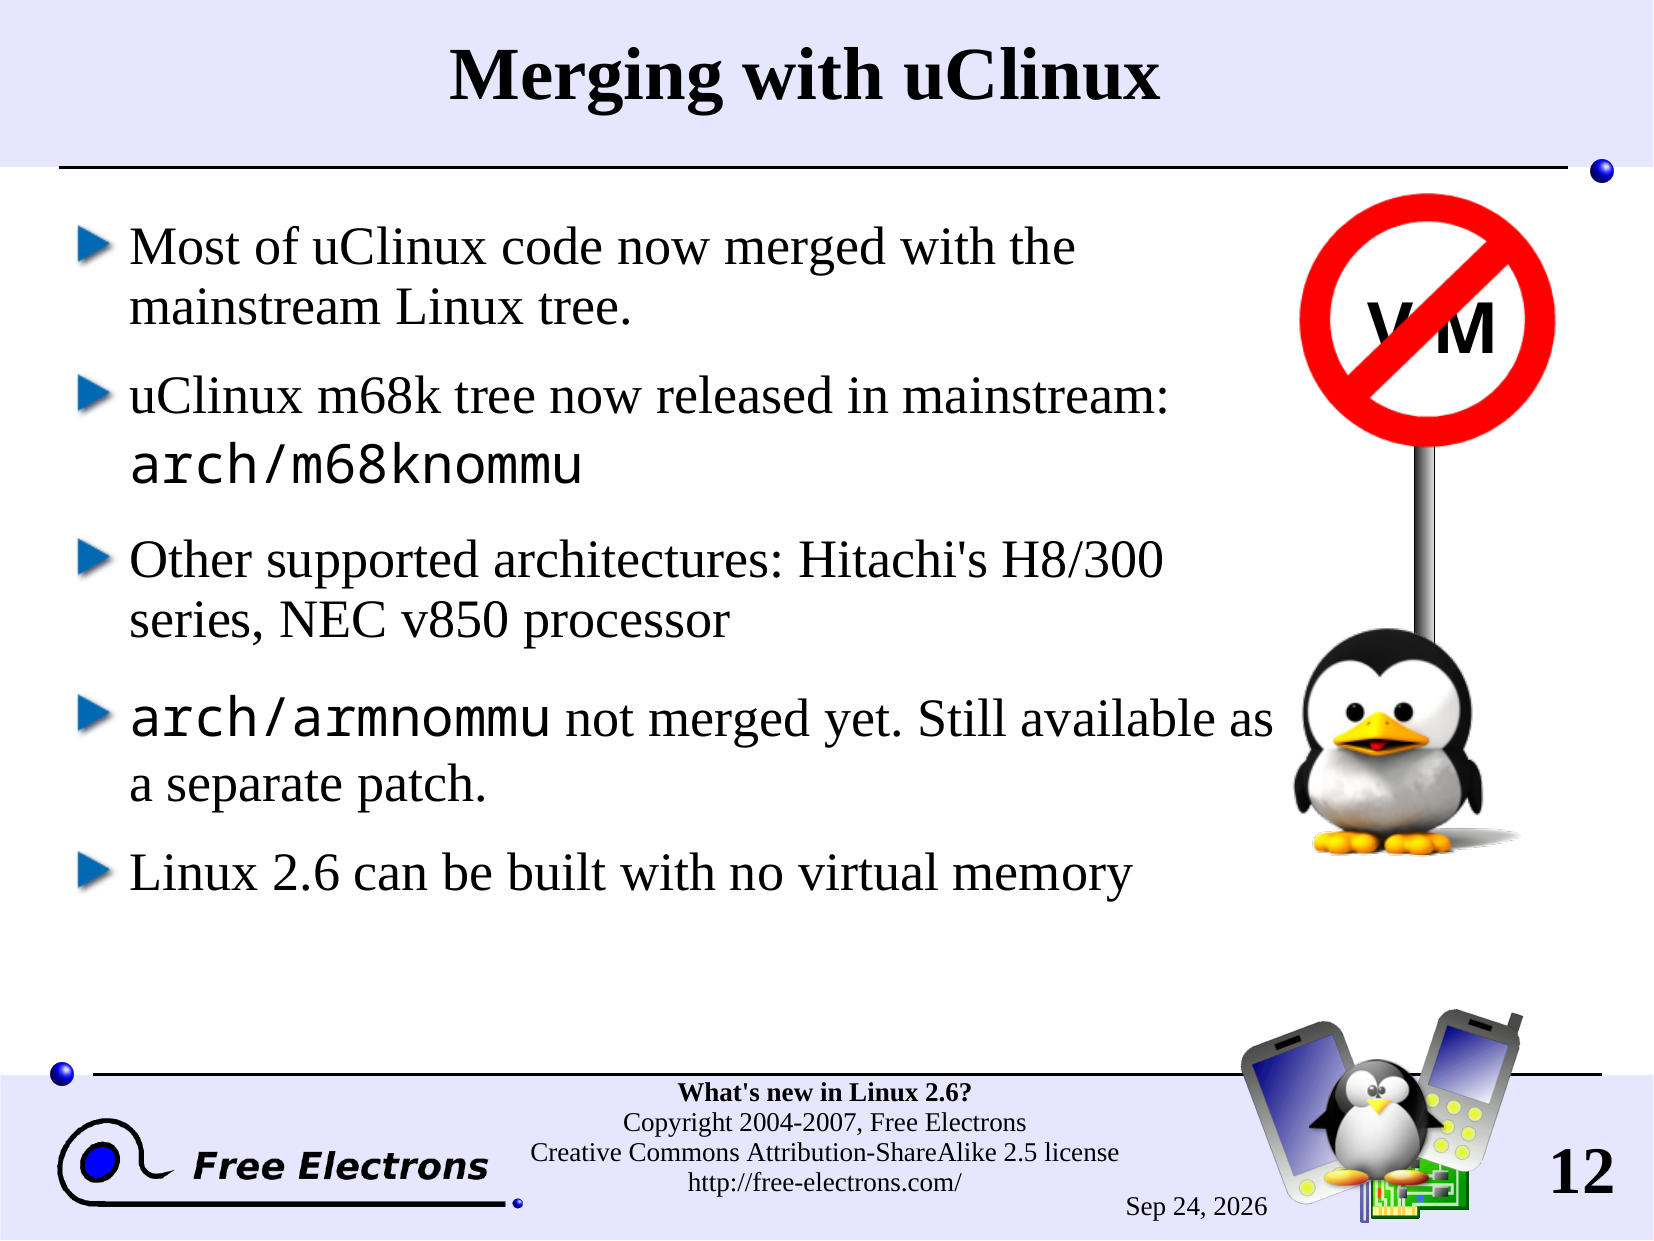

# Merging with uClinux
Most of uClinux code now merged with the mainstream Linux tree.
uClinux m68k tree now released in mainstream:
arch/m68knommu
Other supported architectures: Hitachi's H8/300 series, NEC v850 processor
arch/armnommu not merged yet. Still available as a separate patch.
Linux 2.6 can be built with no virtual memory
V M